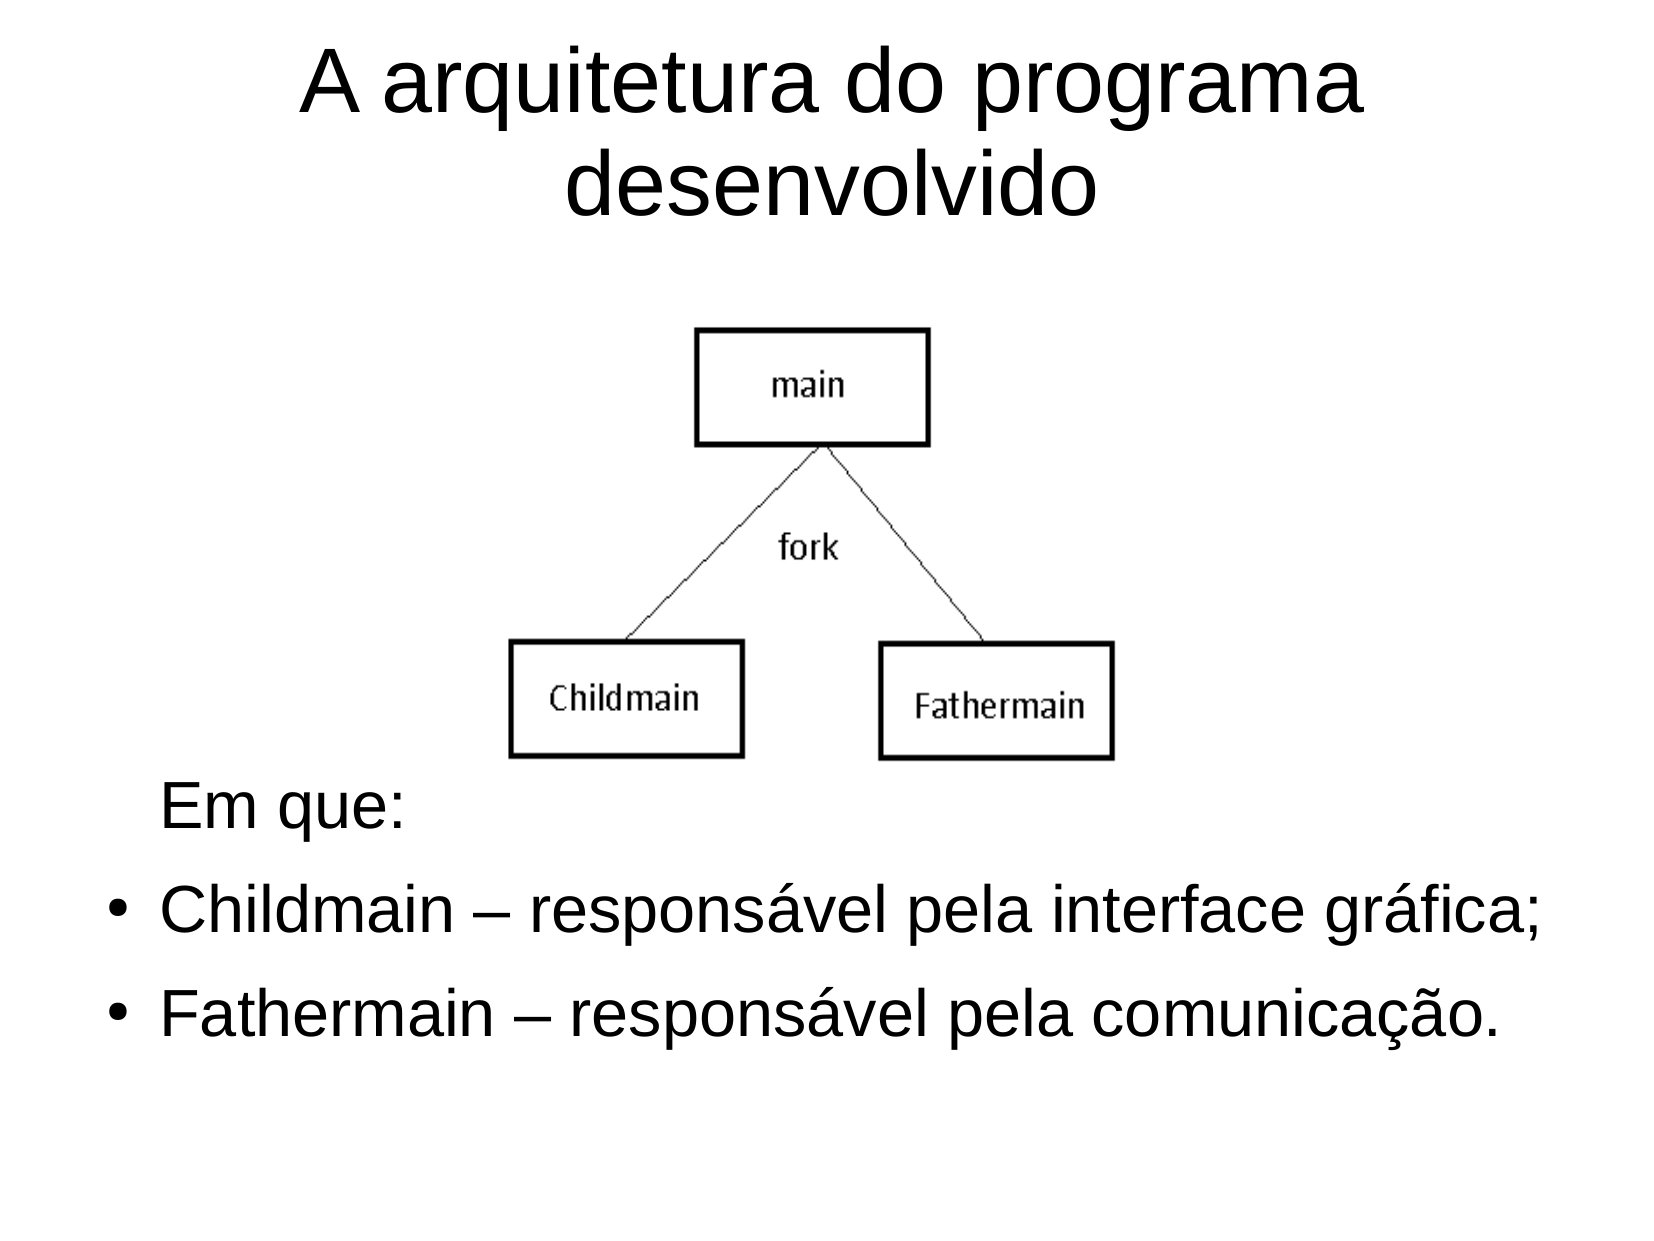

# A arquitetura do programa desenvolvido
Em que:
Childmain – responsável pela interface gráfica;
Fathermain – responsável pela comunicação.